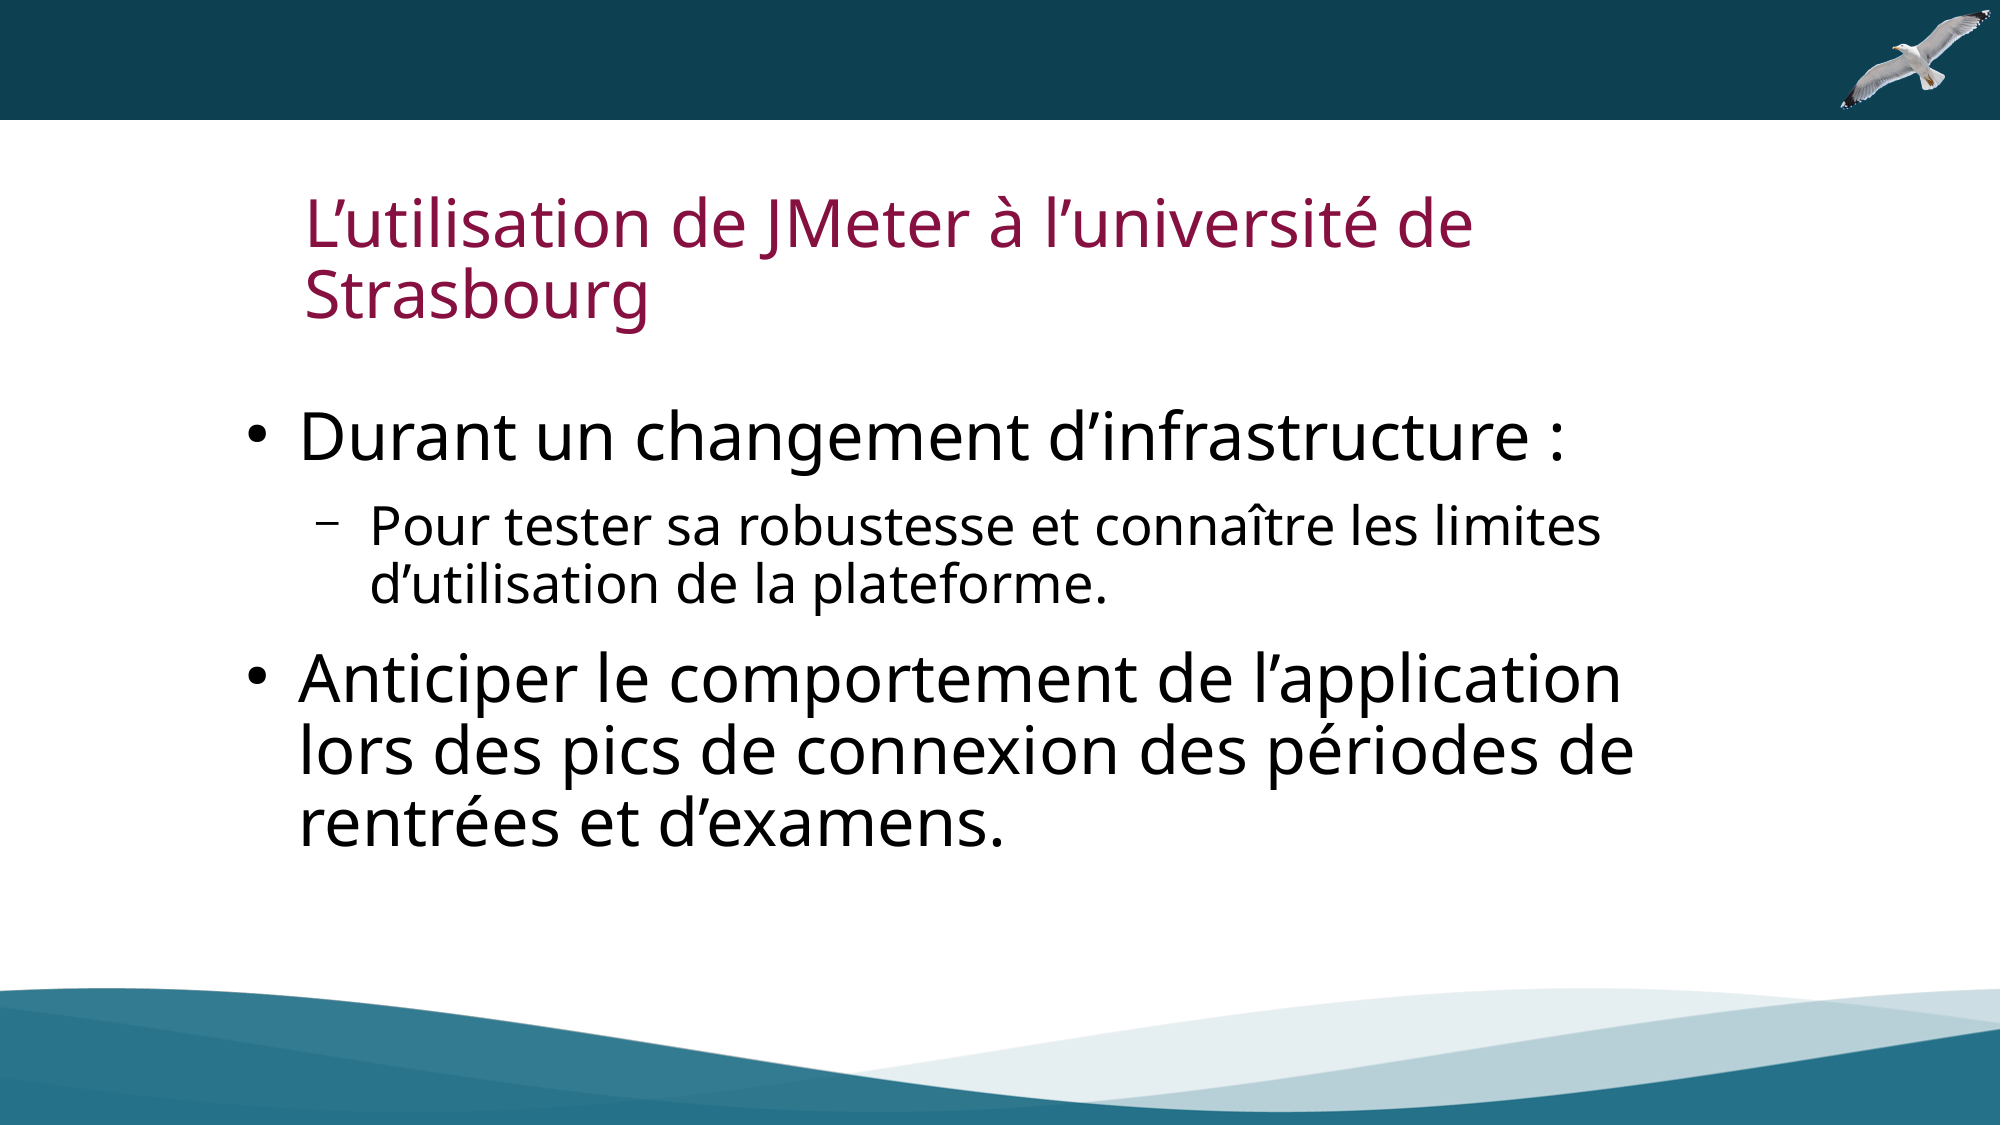

L’utilisation de JMeter à l’université de Strasbourg
# Durant un changement d’infrastructure :
Pour tester sa robustesse et connaître les limites d’utilisation de la plateforme.
Anticiper le comportement de l’application lors des pics de connexion des périodes de rentrées et d’examens.